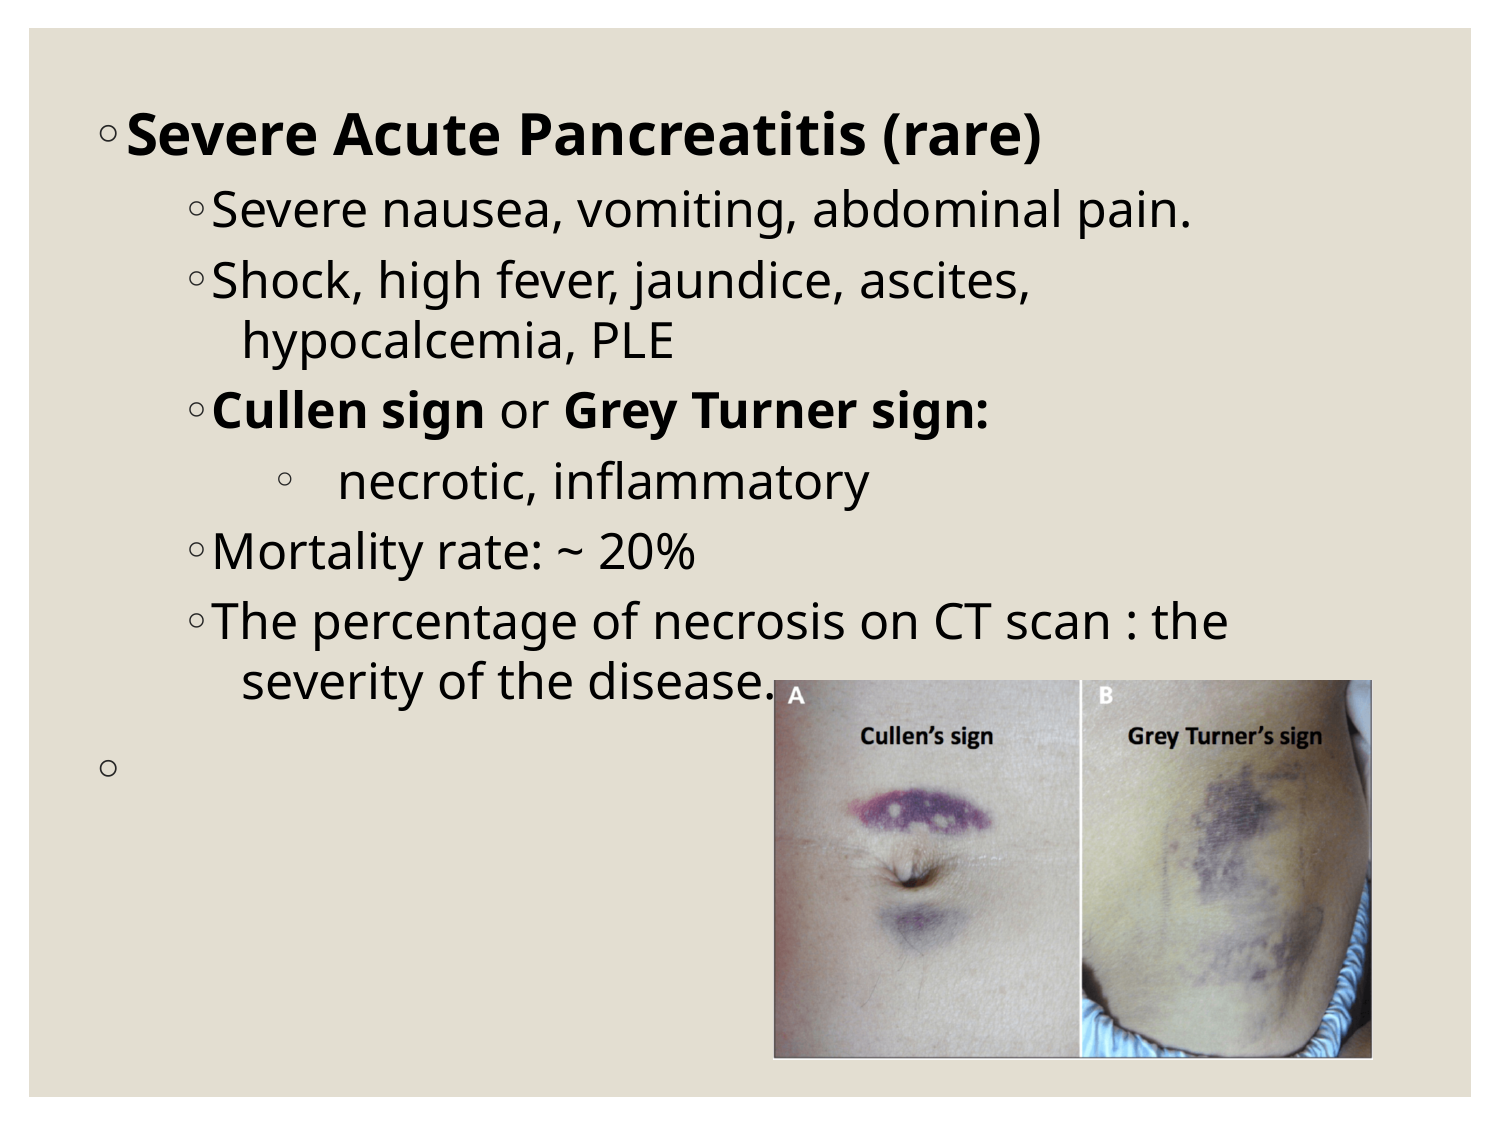

# Severe Acute Pancreatitis (rare)
Severe nausea, vomiting, abdominal pain.
Shock, high fever, jaundice, ascites, hypocalcemia, PLE
Cullen sign or Grey Turner sign:
 necrotic, inflammatory
Mortality rate: ~ 20%
The percentage of necrosis on CT scan : the severity of the disease.